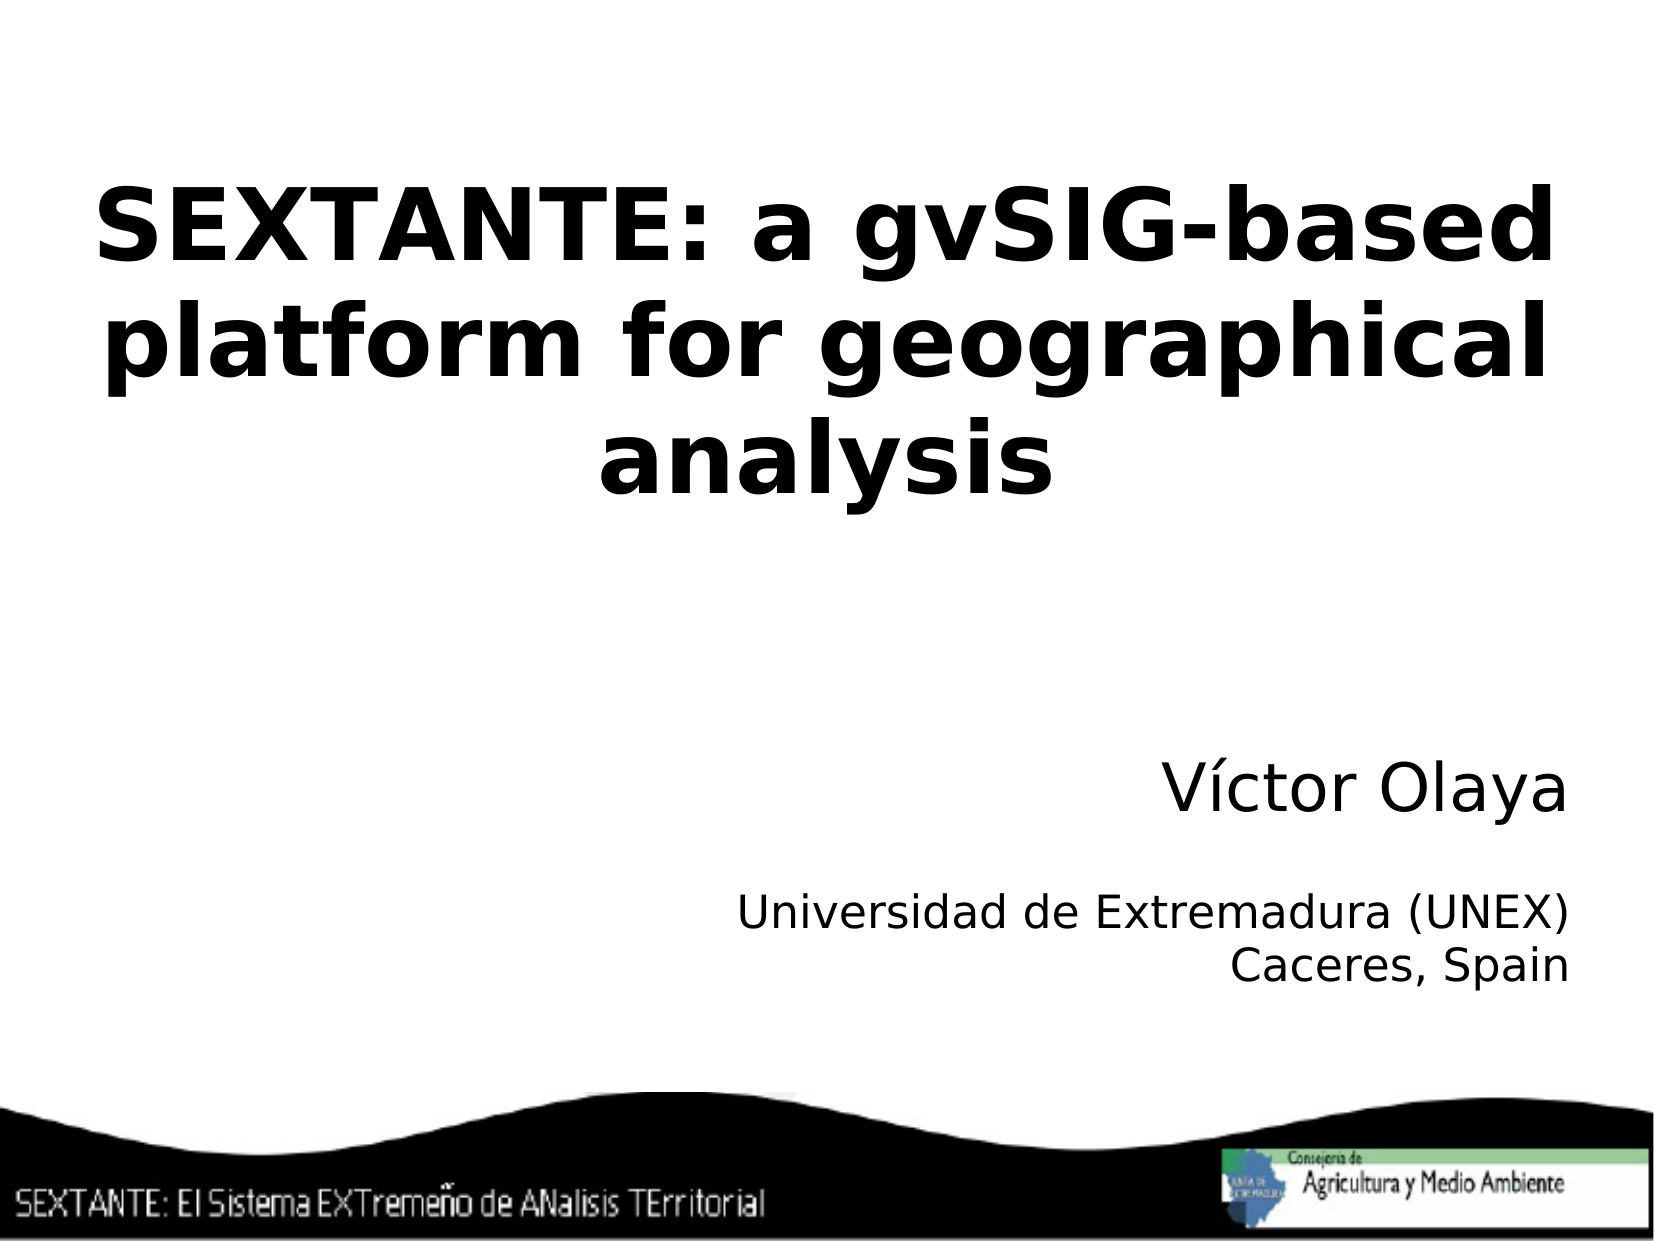

# SEXTANTE: a gvSIG-based platform for geographical analysis
Víctor Olaya
Universidad de Extremadura (UNEX)
Caceres, Spain